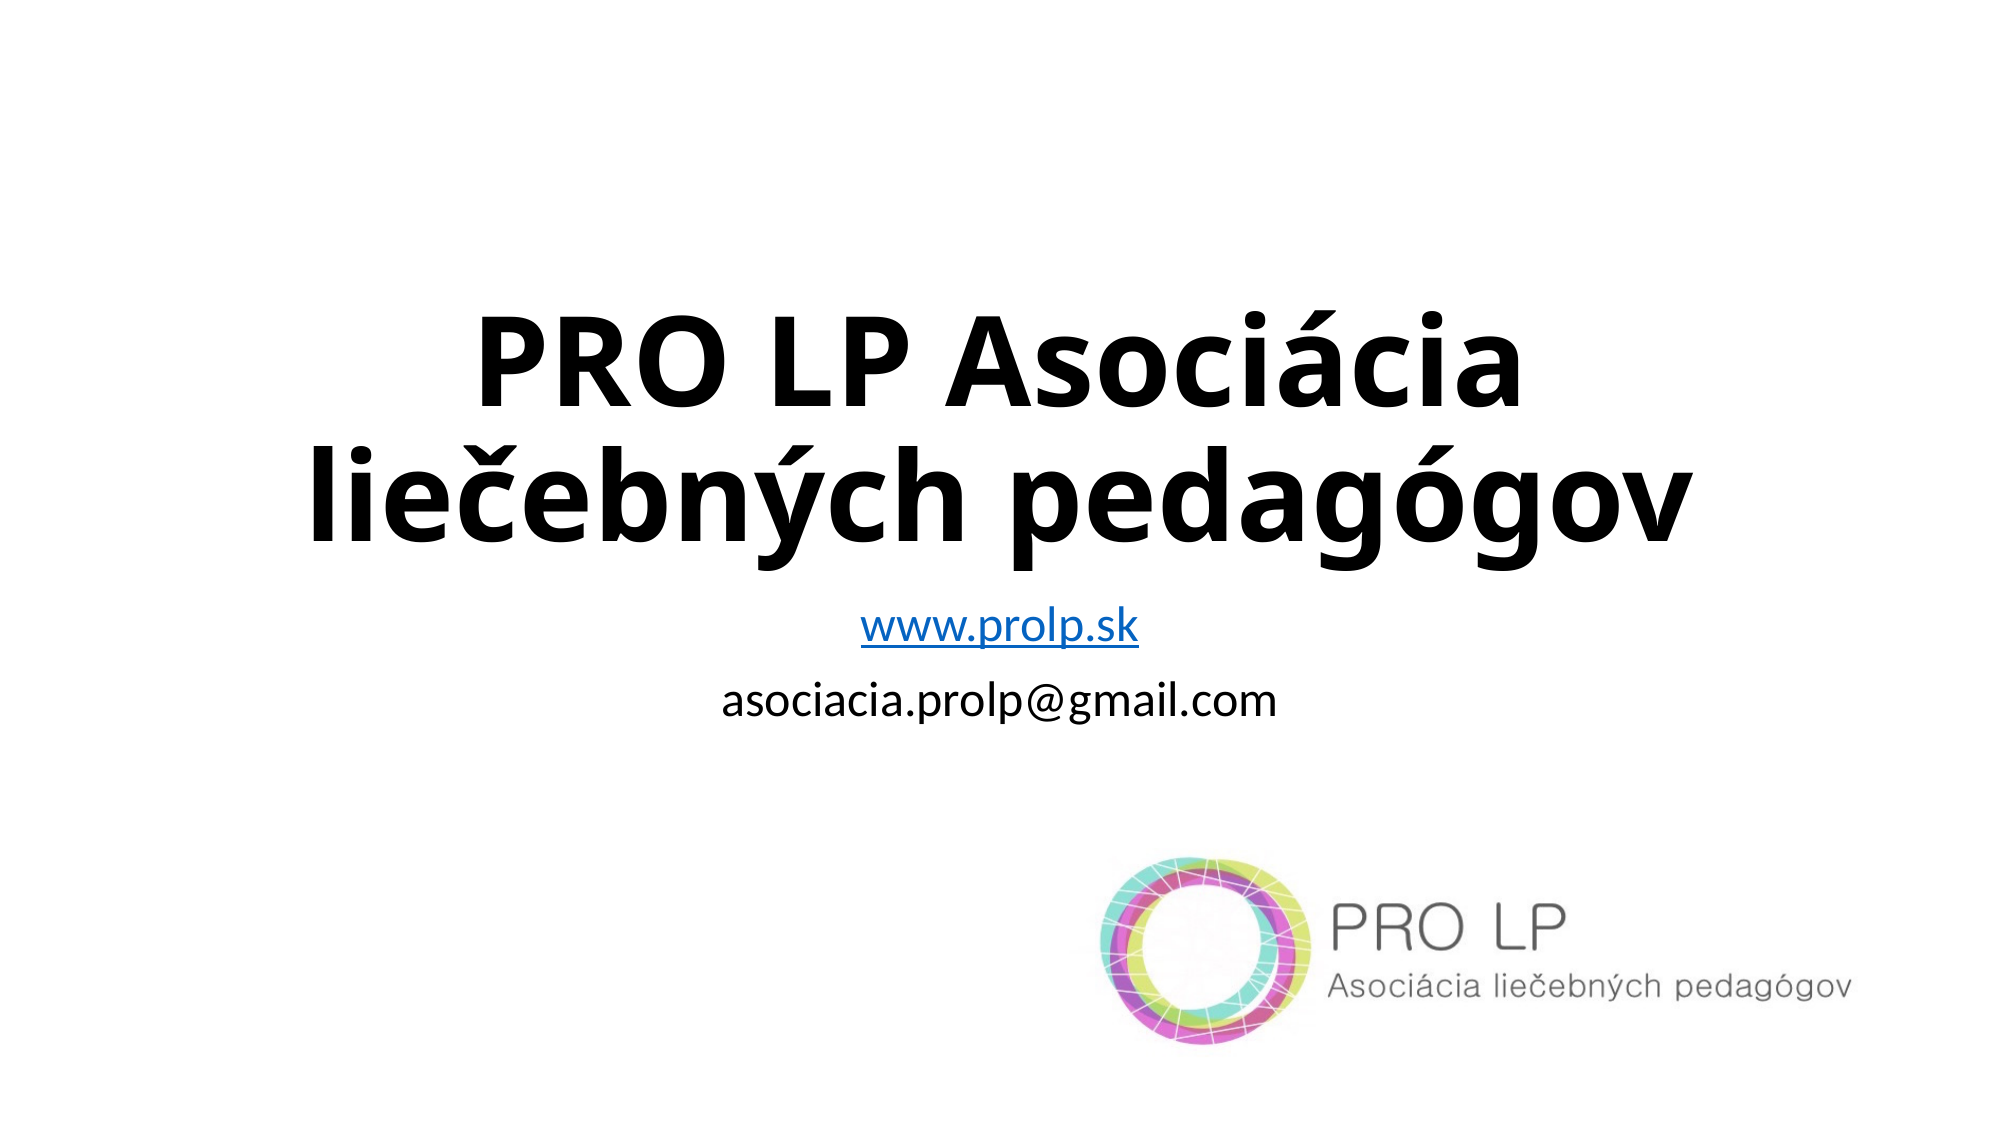

# PRO LP Asociácia liečebných pedagógov
www.prolp.sk
asociacia.prolp@gmail.com